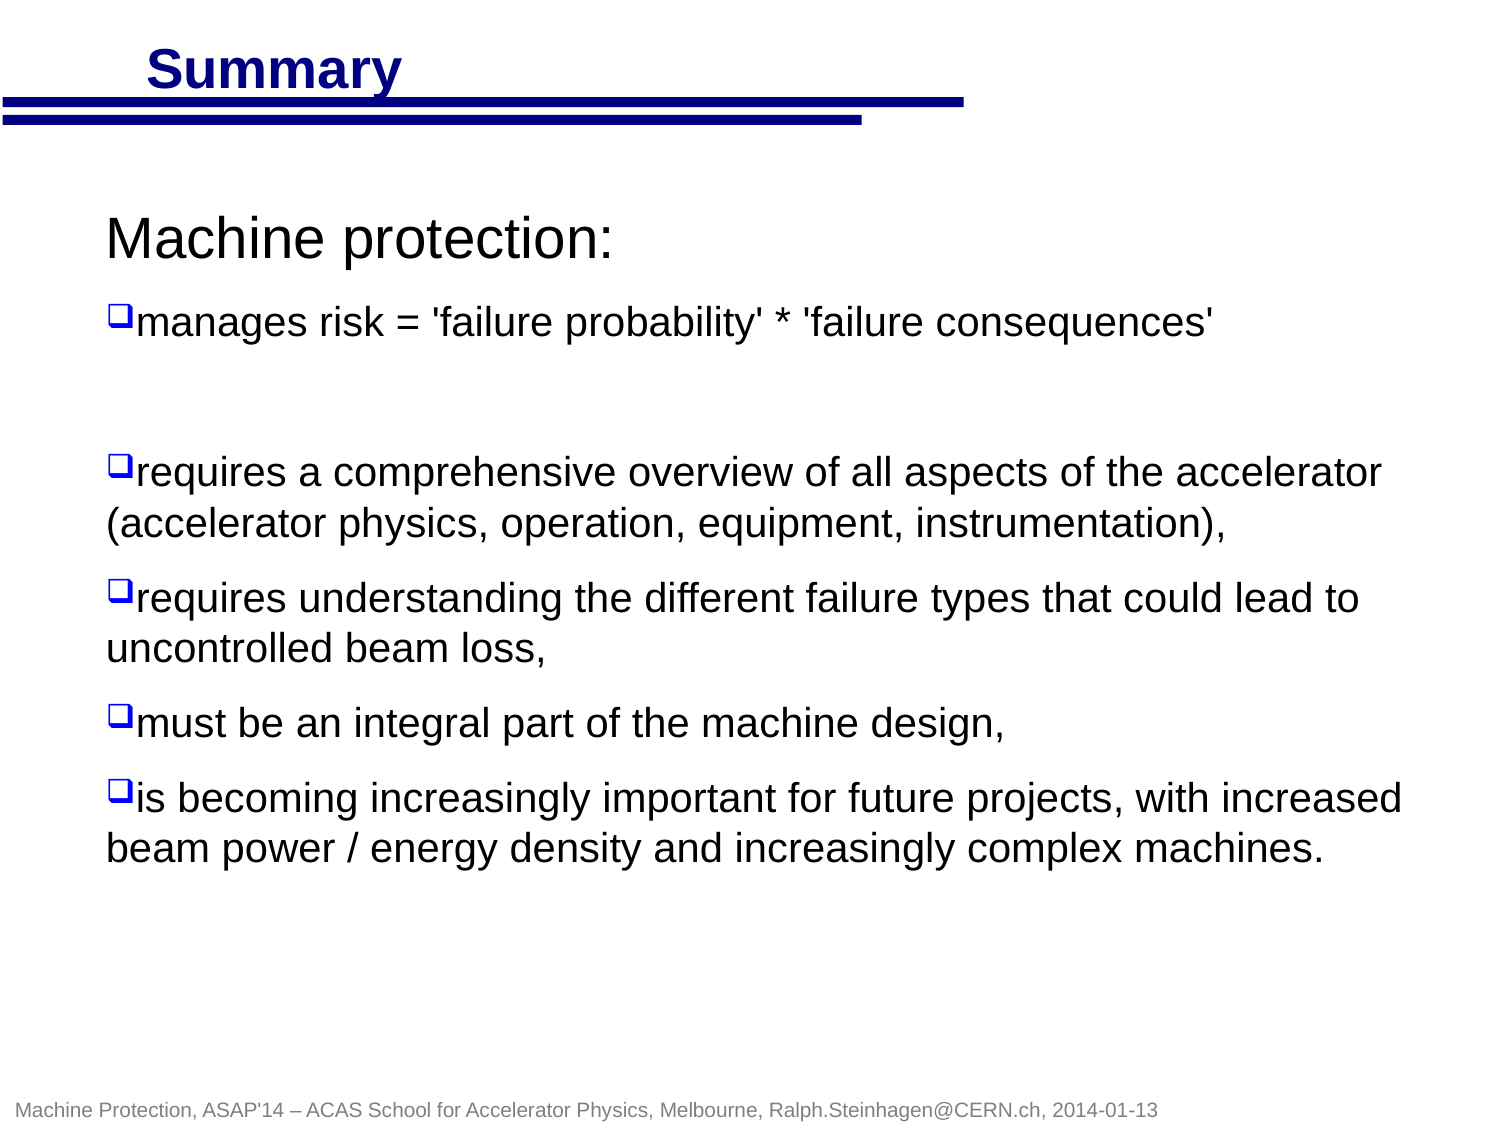

# Summary
Machine protection:
manages risk = 'failure probability' * 'failure consequences'
requires a comprehensive overview of all aspects of the accelerator (accelerator physics, operation, equipment, instrumentation),
requires understanding the different failure types that could lead to uncontrolled beam loss,
must be an integral part of the machine design,
is becoming increasingly important for future projects, with increased beam power / energy density and increasingly complex machines.